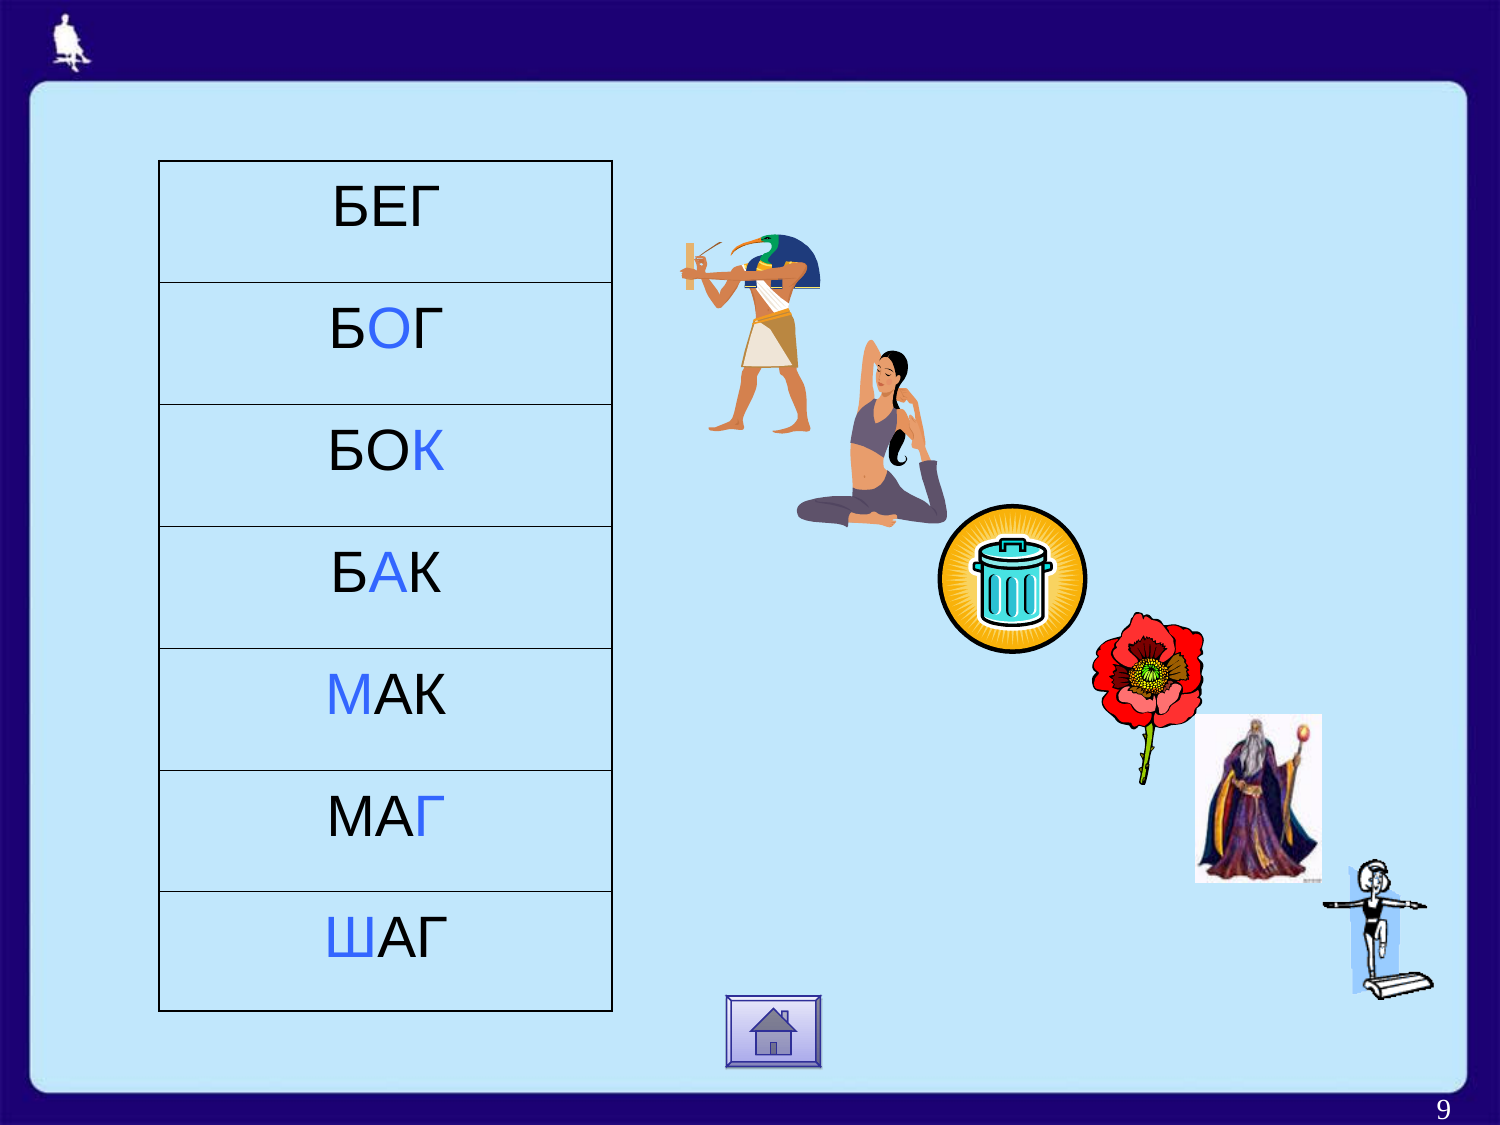

| БЕГ |
| --- |
| БОГ |
| БОК |
| БАК |
| МАК |
| МАГ |
| ШАГ |
#